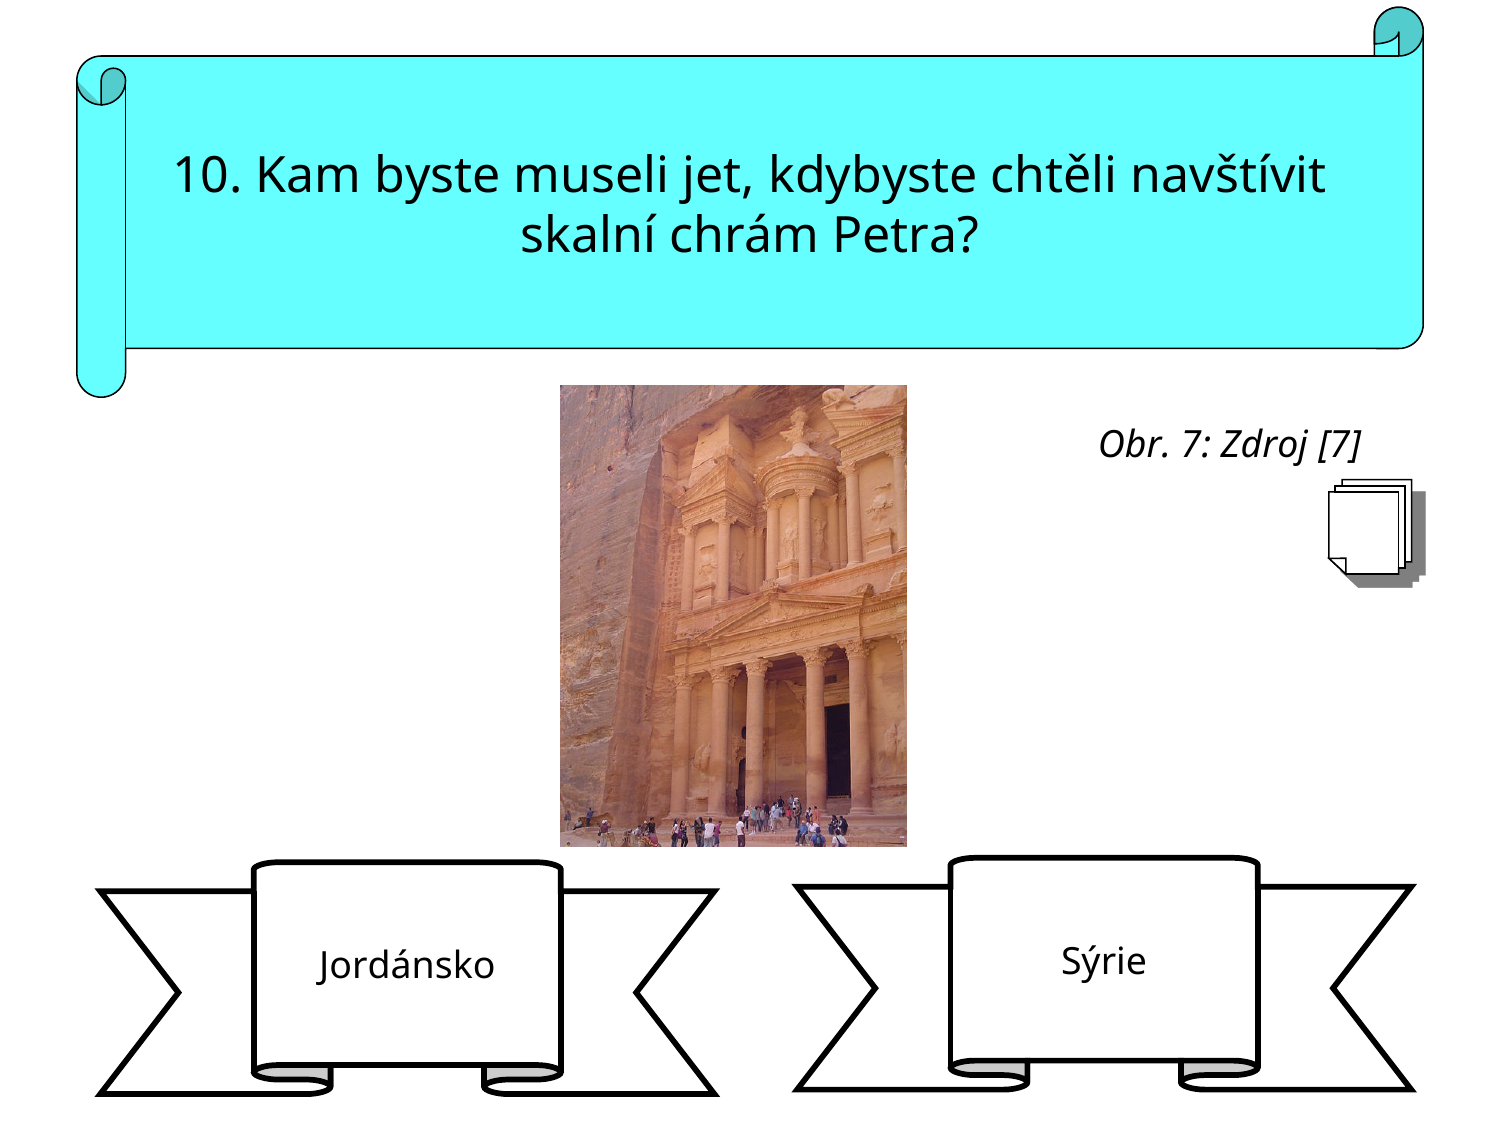

10. Kam byste museli jet, kdybyste chtěli navštívit
skalní chrám Petra?
Obr. 7: Zdroj [7]
Sýrie
Jordánsko